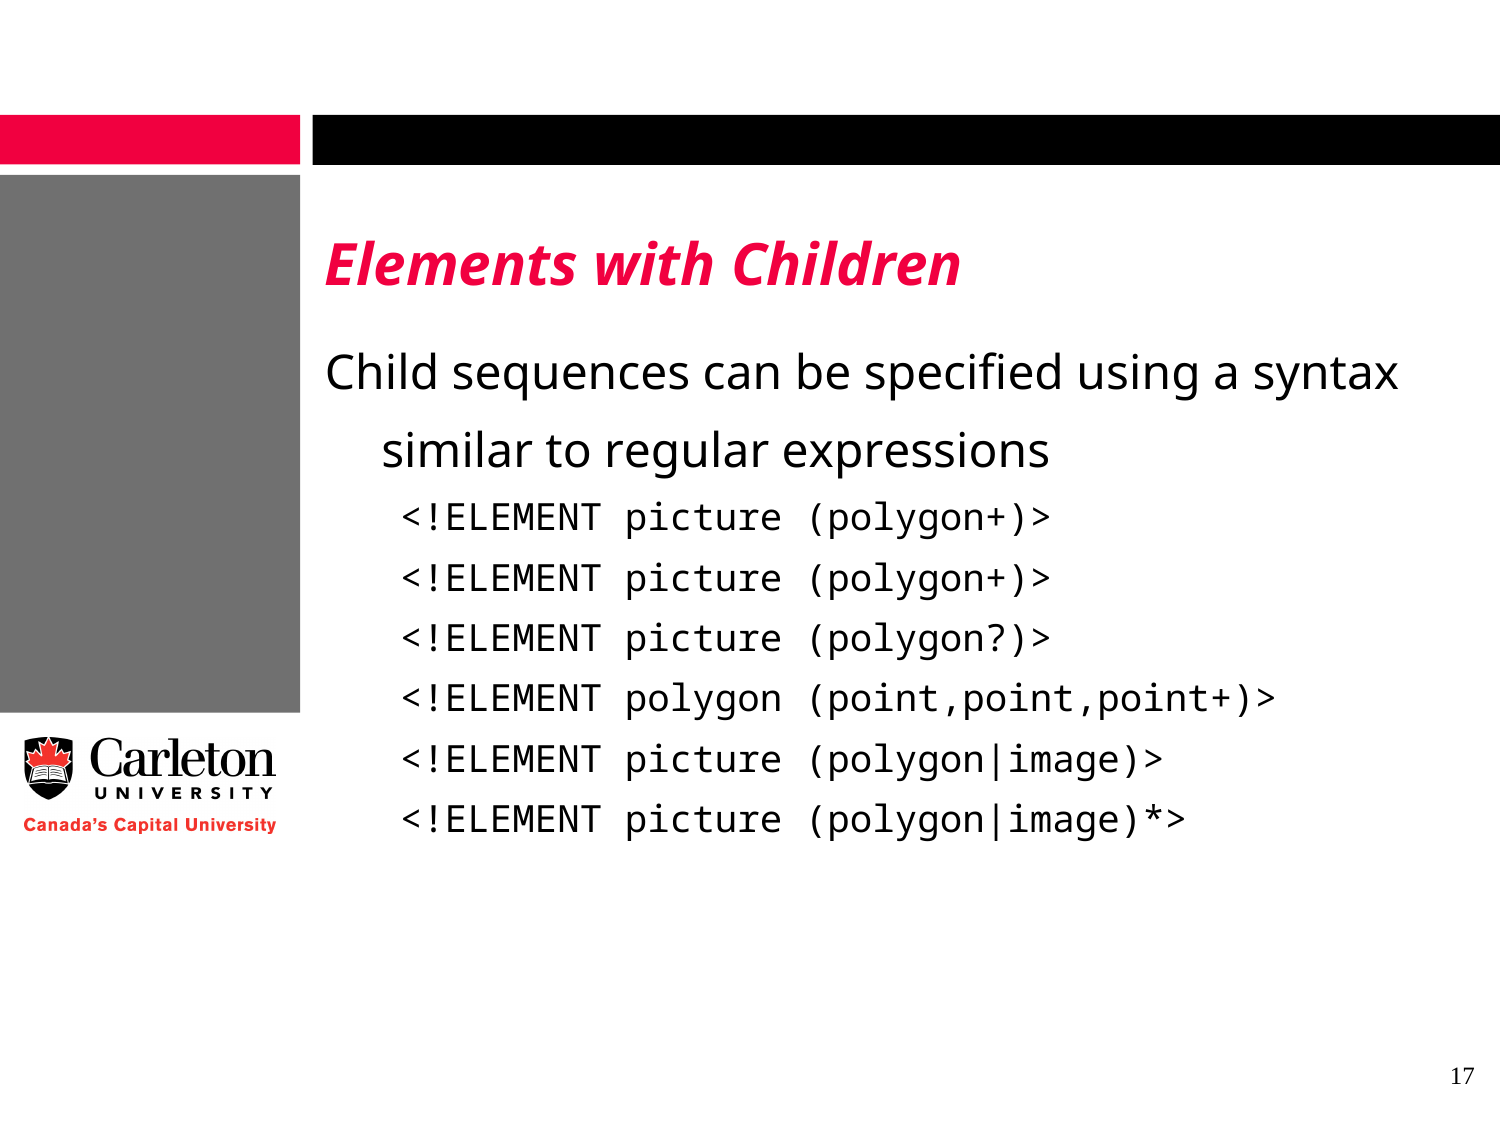

# Elements with Children
Child sequences can be specified using a syntax similar to regular expressions
<!ELEMENT picture (polygon+)>
<!ELEMENT picture (polygon+)>
<!ELEMENT picture (polygon?)>
<!ELEMENT polygon (point,point,point+)>
<!ELEMENT picture (polygon|image)>
<!ELEMENT picture (polygon|image)*>
17